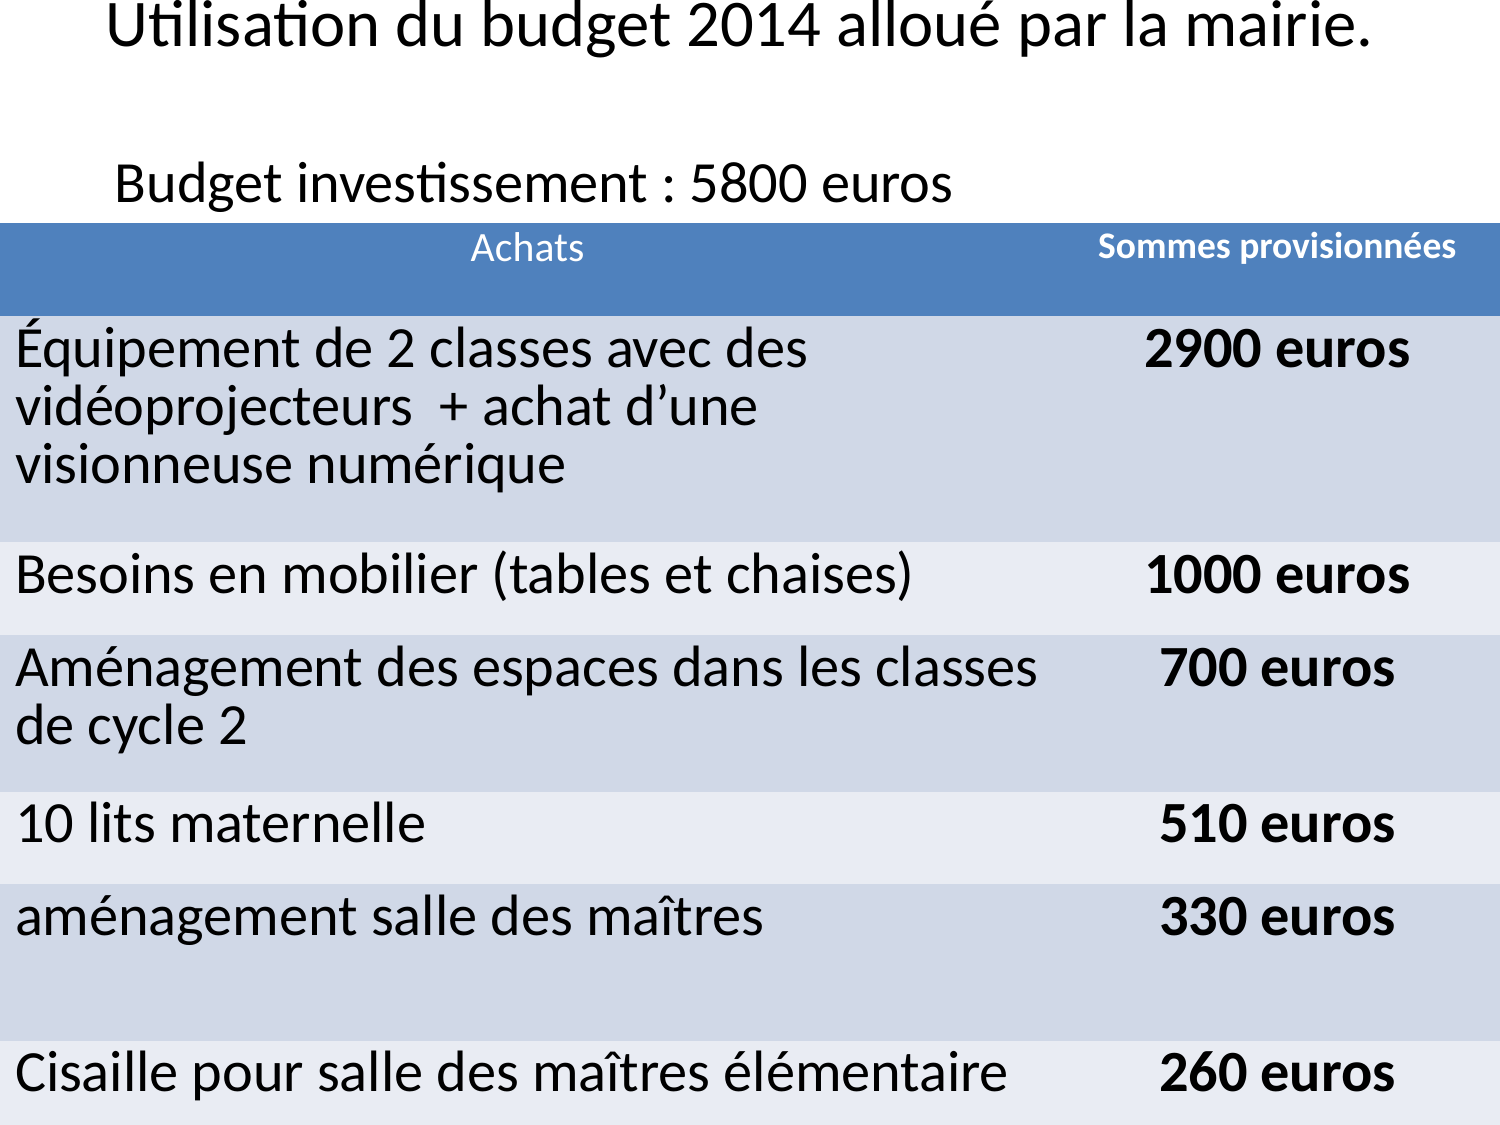

# Utilisation du budget 2014 alloué par la mairie.
Budget investissement : 5800 euros
| Achats | Sommes provisionnées |
| --- | --- |
| Équipement de 2 classes avec des vidéoprojecteurs + achat d’une visionneuse numérique | 2900 euros |
| Besoins en mobilier (tables et chaises) | 1000 euros |
| Aménagement des espaces dans les classes de cycle 2 | 700 euros |
| 10 lits maternelle | 510 euros |
| aménagement salle des maîtres | 330 euros |
| Cisaille pour salle des maîtres élémentaire | 260 euros |